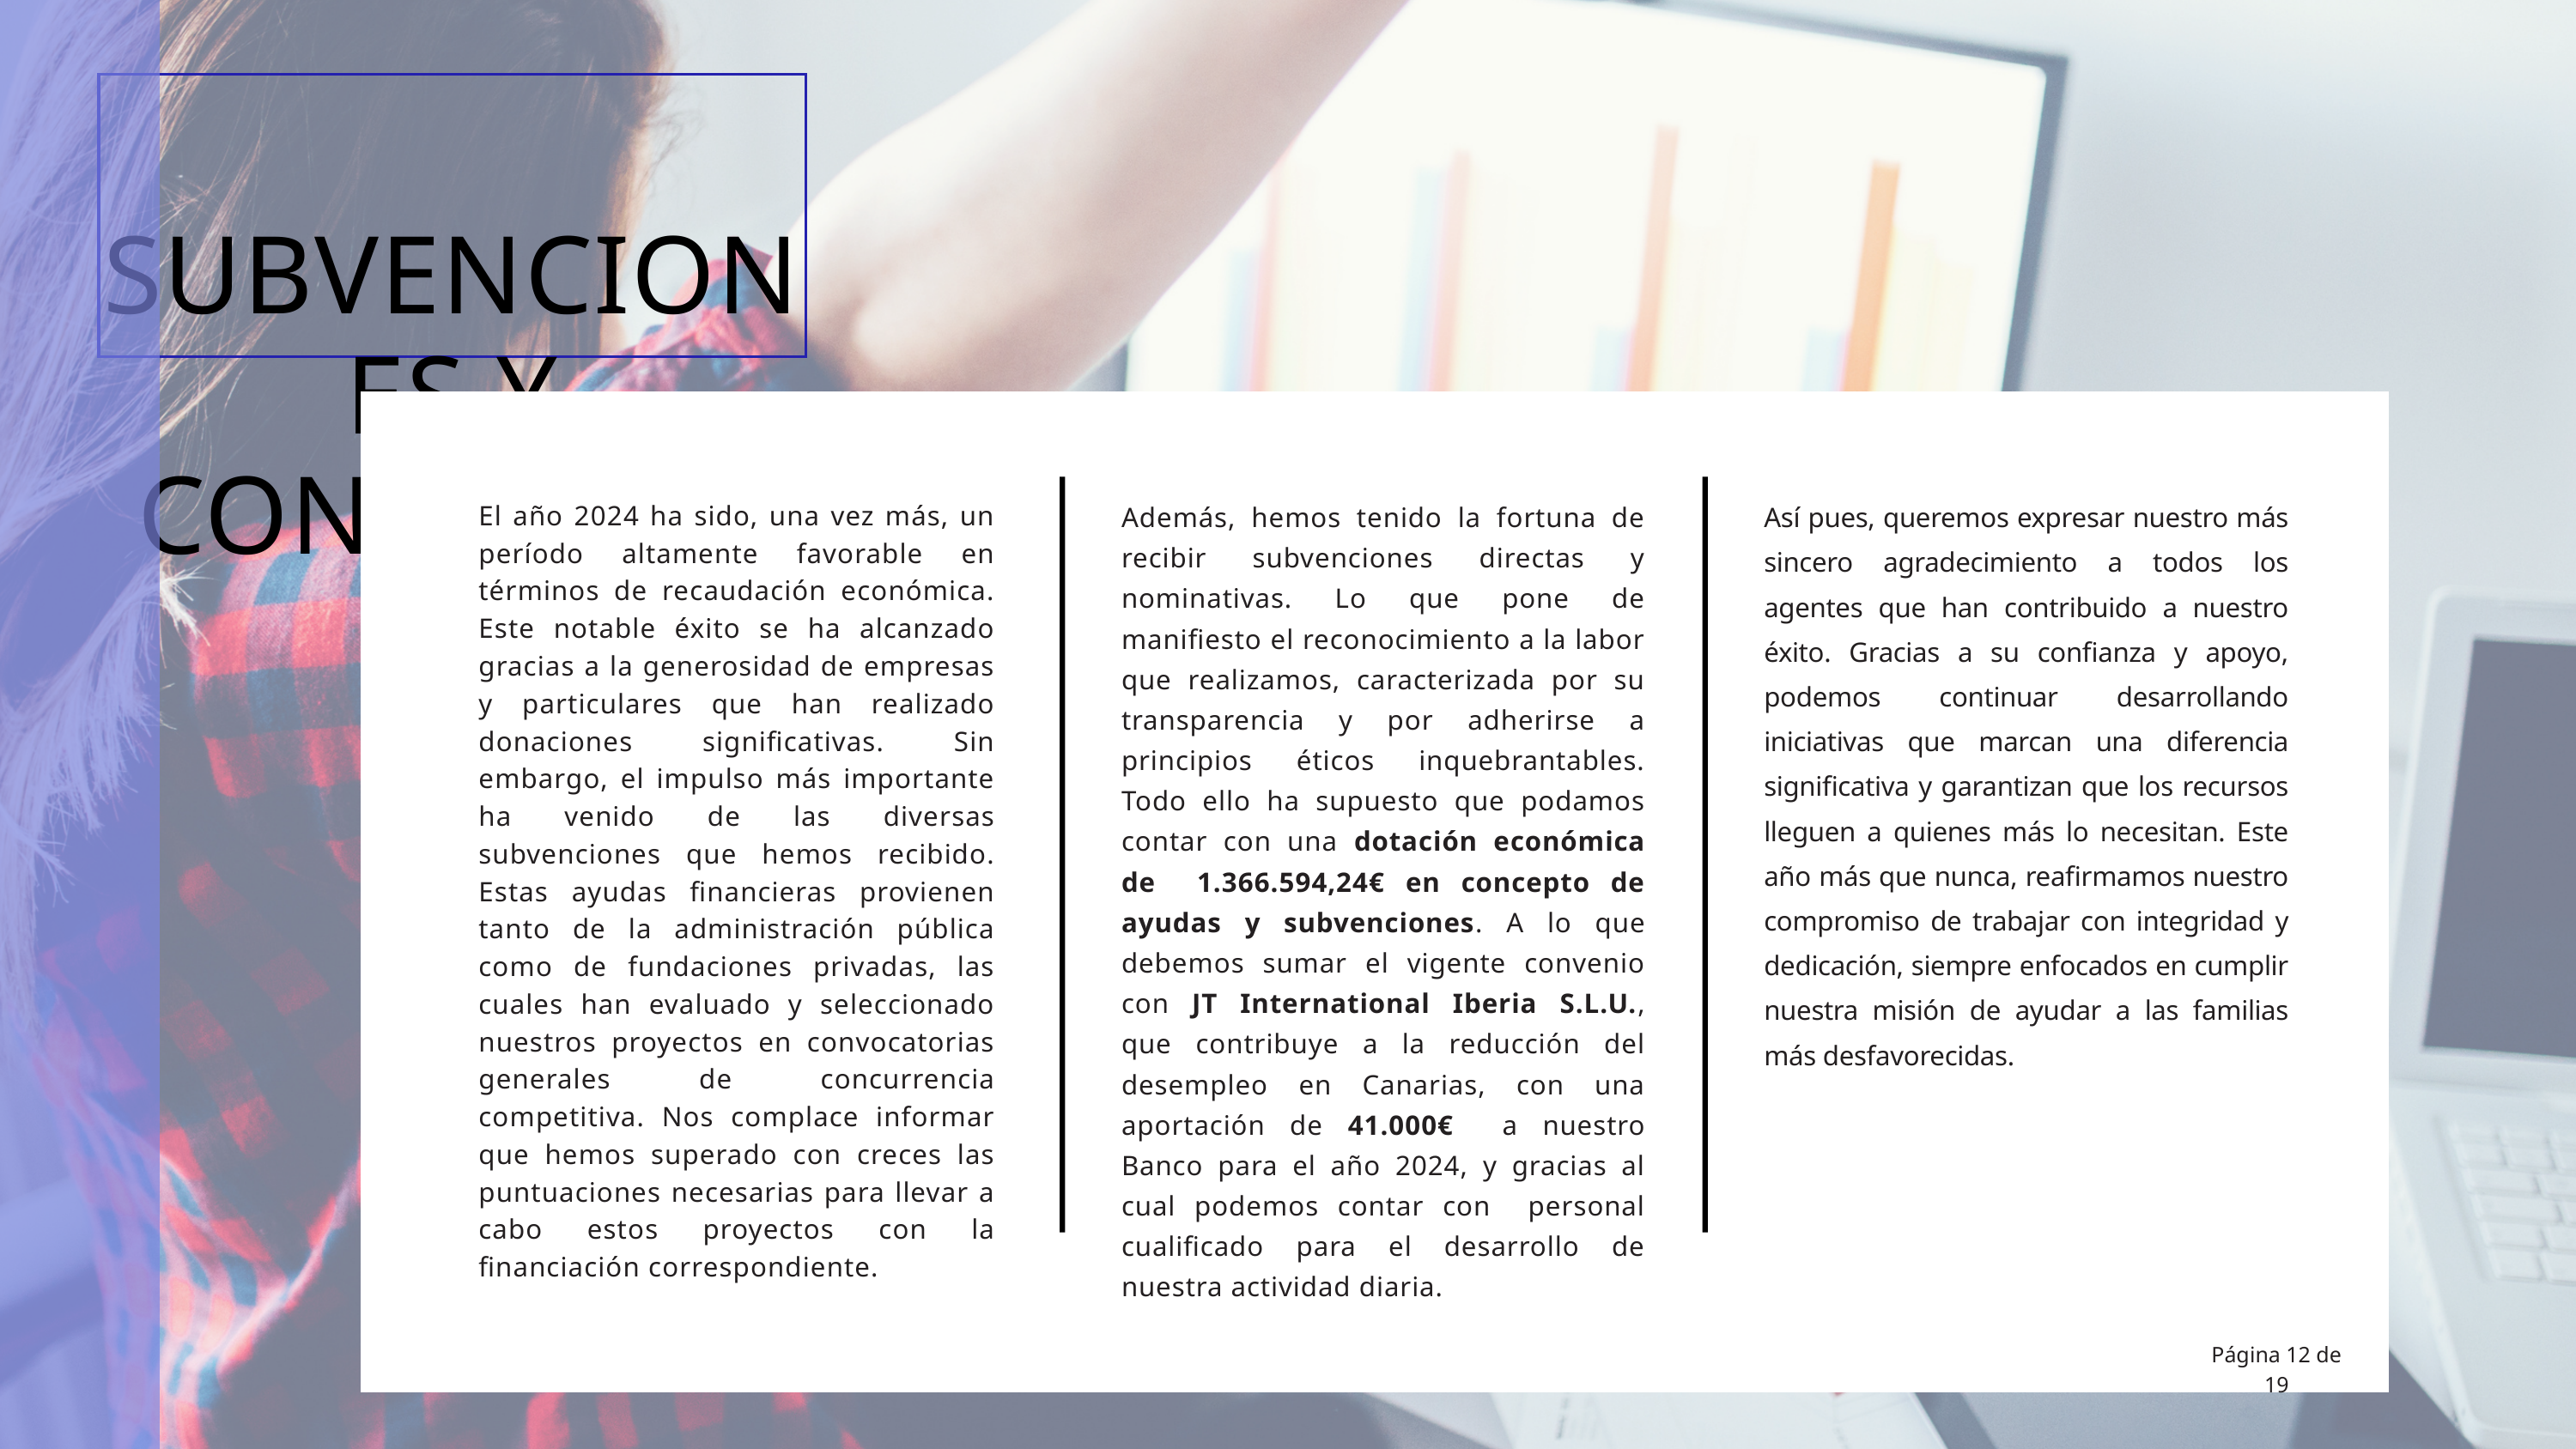

SUBVENCIONES Y CONVENIOS
Así pues, queremos expresar nuestro más sincero agradecimiento a todos los agentes que han contribuido a nuestro éxito. Gracias a su confianza y apoyo, podemos continuar desarrollando iniciativas que marcan una diferencia significativa y garantizan que los recursos lleguen a quienes más lo necesitan. Este año más que nunca, reafirmamos nuestro compromiso de trabajar con integridad y dedicación, siempre enfocados en cumplir nuestra misión de ayudar a las familias más desfavorecidas.
Además, hemos tenido la fortuna de recibir subvenciones directas y nominativas. Lo que pone de manifiesto el reconocimiento a la labor que realizamos, caracterizada por su transparencia y por adherirse a principios éticos inquebrantables. Todo ello ha supuesto que podamos contar con una dotación económica de 1.366.594,24€ en concepto de ayudas y subvenciones. A lo que debemos sumar el vigente convenio con JT International Iberia S.L.U., que contribuye a la reducción del desempleo en Canarias, con una aportación de 41.000€ a nuestro Banco para el año 2024, y gracias al cual podemos contar con personal cualificado para el desarrollo de nuestra actividad diaria.
El año 2024 ha sido, una vez más, un período altamente favorable en términos de recaudación económica. Este notable éxito se ha alcanzado gracias a la generosidad de empresas y particulares que han realizado donaciones significativas. Sin embargo, el impulso más importante ha venido de las diversas subvenciones que hemos recibido. Estas ayudas financieras provienen tanto de la administración pública como de fundaciones privadas, las cuales han evaluado y seleccionado nuestros proyectos en convocatorias generales de concurrencia competitiva. Nos complace informar que hemos superado con creces las puntuaciones necesarias para llevar a cabo estos proyectos con la financiación correspondiente.
Página 12 de 19